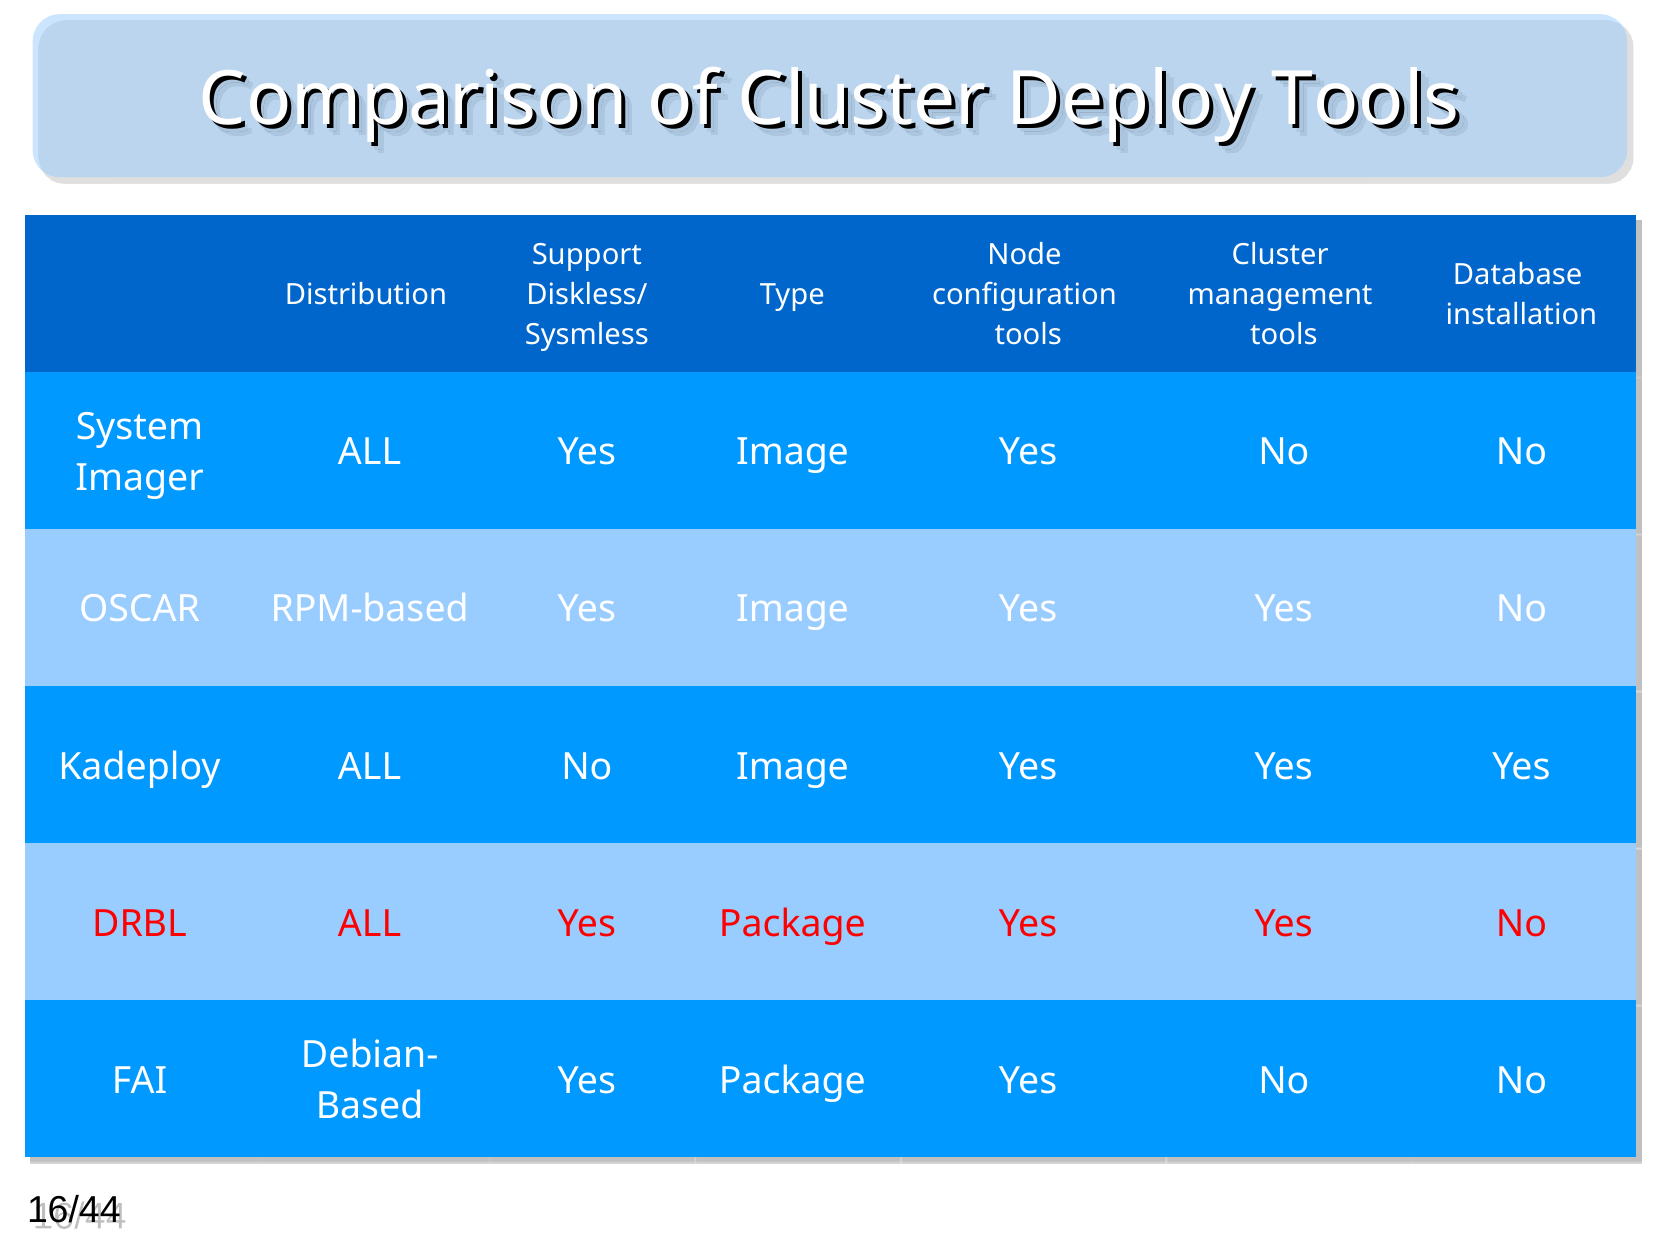

Comparison of Cluster Deploy Tools
| | Distribution | Support Diskless/ Sysmless | Type | Node configuration tools | Cluster management tools | Database installation |
| --- | --- | --- | --- | --- | --- | --- |
| System Imager | ALL | Yes | Image | Yes | No | No |
| OSCAR | RPM-based | Yes | Image | Yes | Yes | No |
| Kadeploy | ALL | No | Image | Yes | Yes | Yes |
| DRBL | ALL | Yes | Package | Yes | Yes | No |
| FAI | Debian-Based | Yes | Package | Yes | No | No |